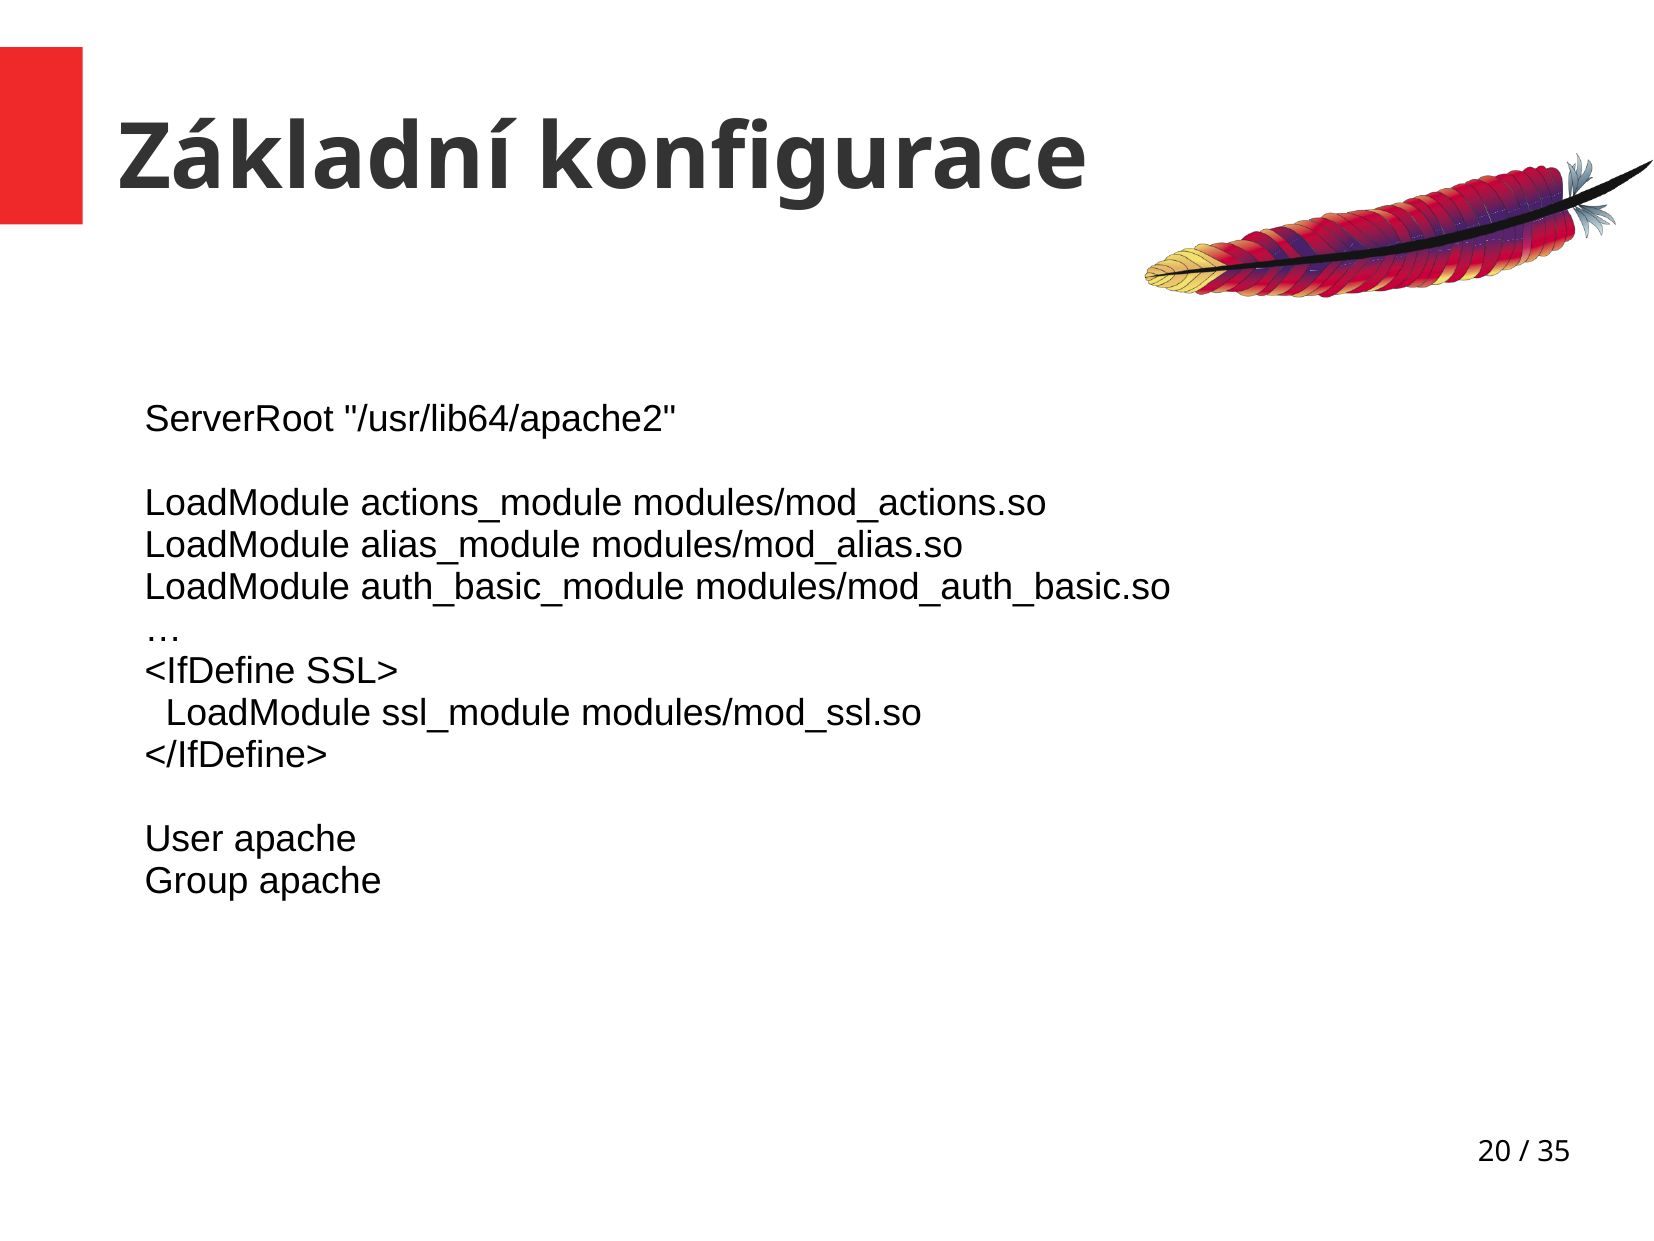

# Základní konfigurace
ServerRoot "/usr/lib64/apache2"
LoadModule actions_module modules/mod_actions.so
LoadModule alias_module modules/mod_alias.so
LoadModule auth_basic_module modules/mod_auth_basic.so
…
<IfDefine SSL>
 LoadModule ssl_module modules/mod_ssl.so
</IfDefine>
User apache
Group apache
20